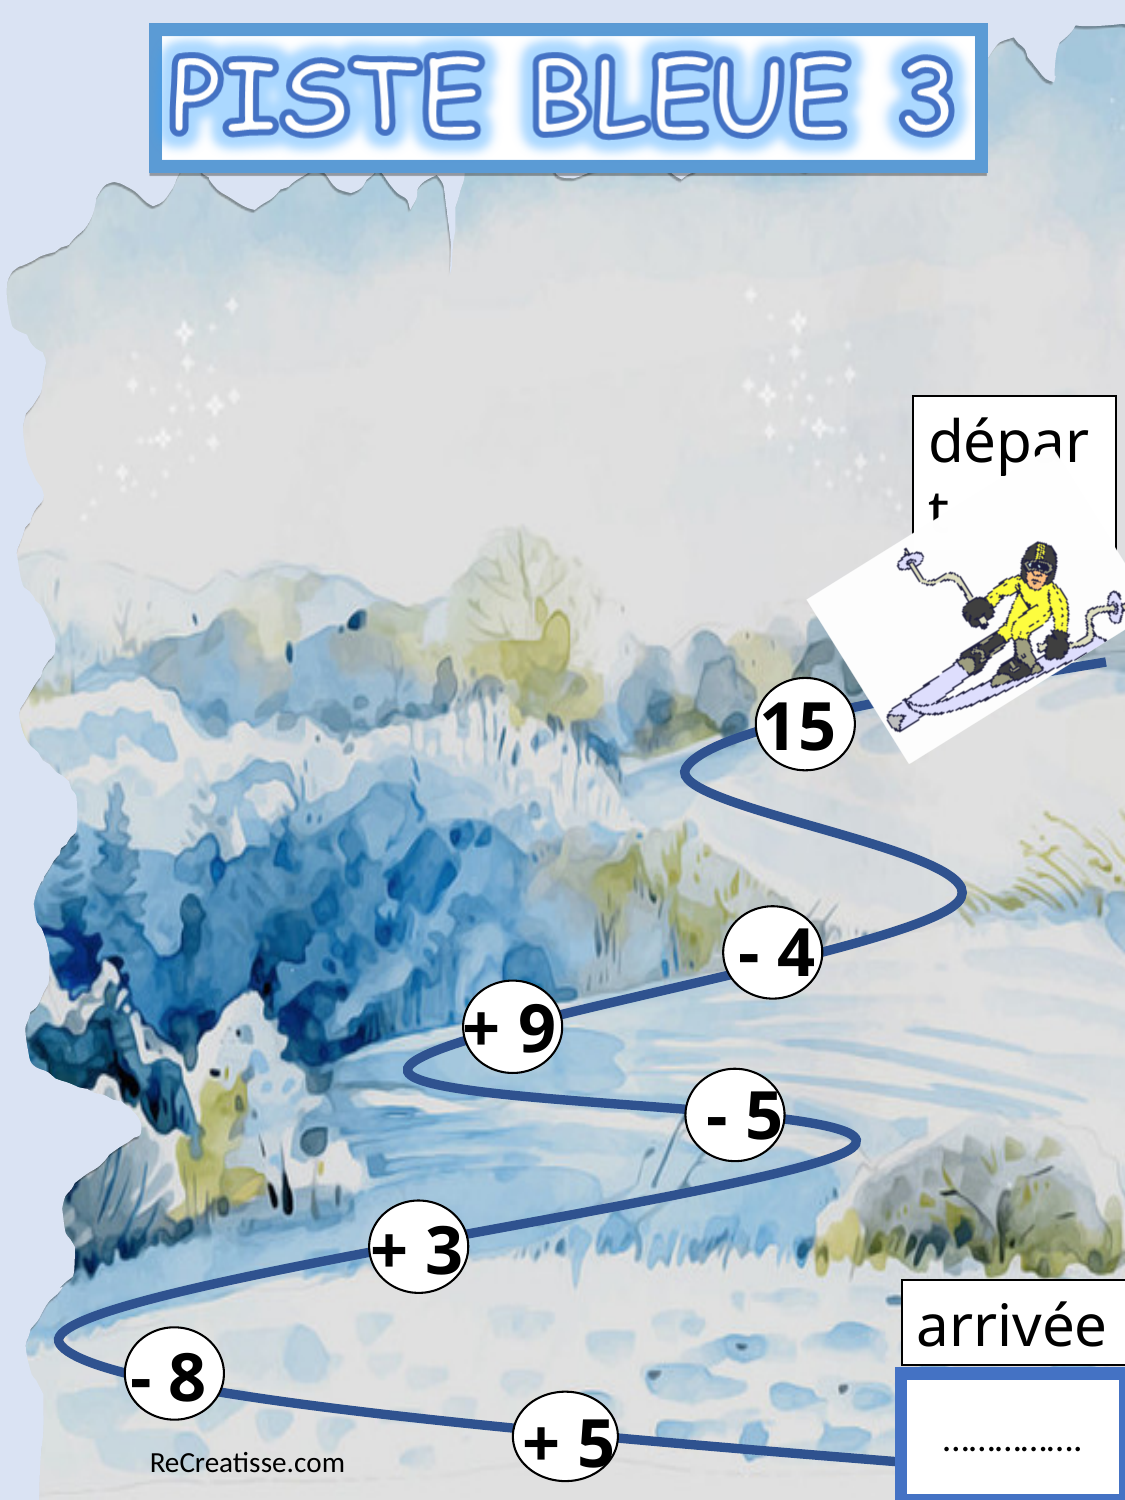

départ
15
- 4
+ 9
- 5
+ 3
arrivée
- 8
…………….
+ 5
ReCreatisse.com